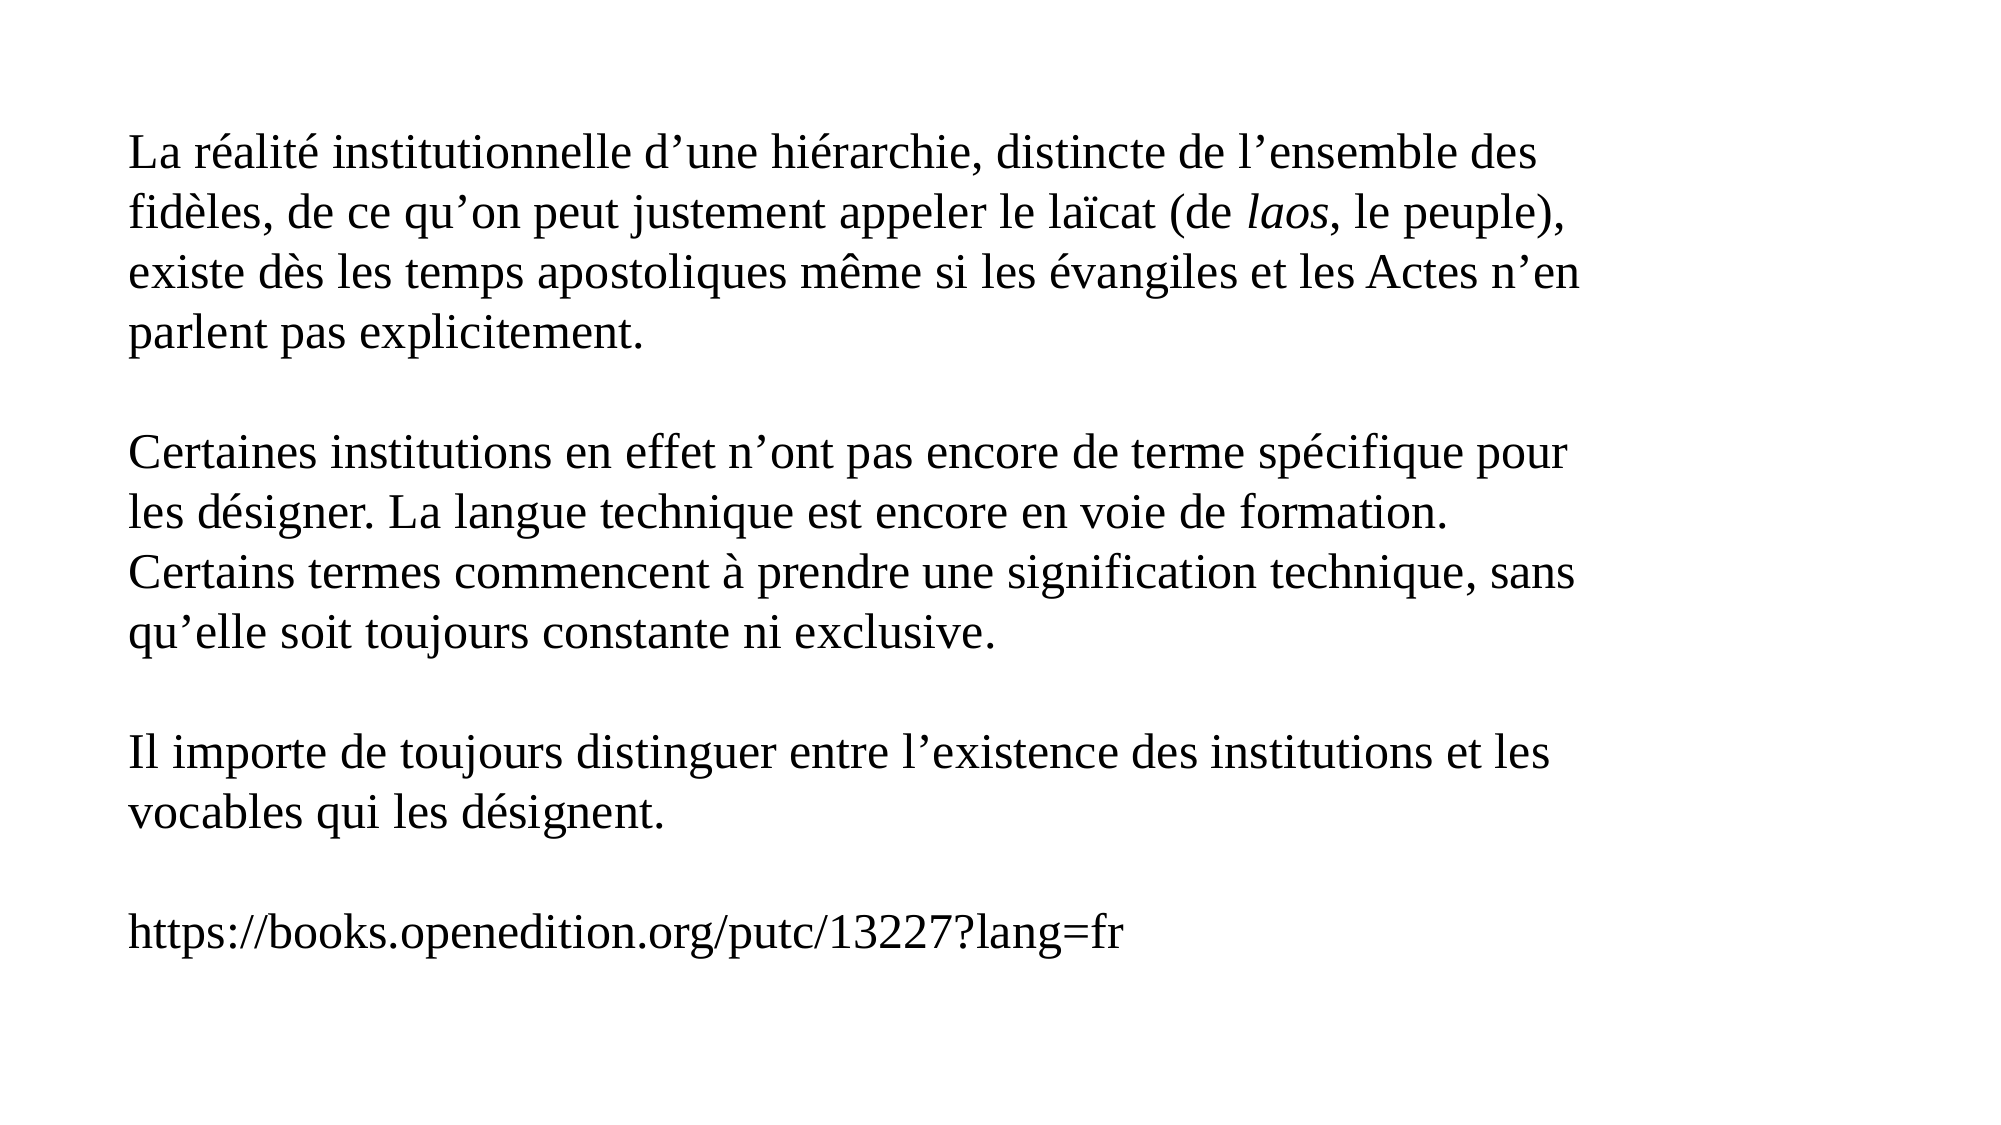

La réalité institutionnelle d’une hiérarchie, distincte de l’ensemble des fidèles, de ce qu’on peut justement appeler le laïcat (de laos, le peuple), existe dès les temps apostoliques même si les évangiles et les Actes n’en parlent pas explicitement.
Certaines institutions en effet n’ont pas encore de terme spécifique pour les désigner. La langue technique est encore en voie de formation. Certains termes commencent à prendre une signification technique, sans qu’elle soit toujours constante ni exclusive.
Il importe de toujours distinguer entre l’existence des institutions et les vocables qui les désignent.
https://books.openedition.org/putc/13227?lang=fr